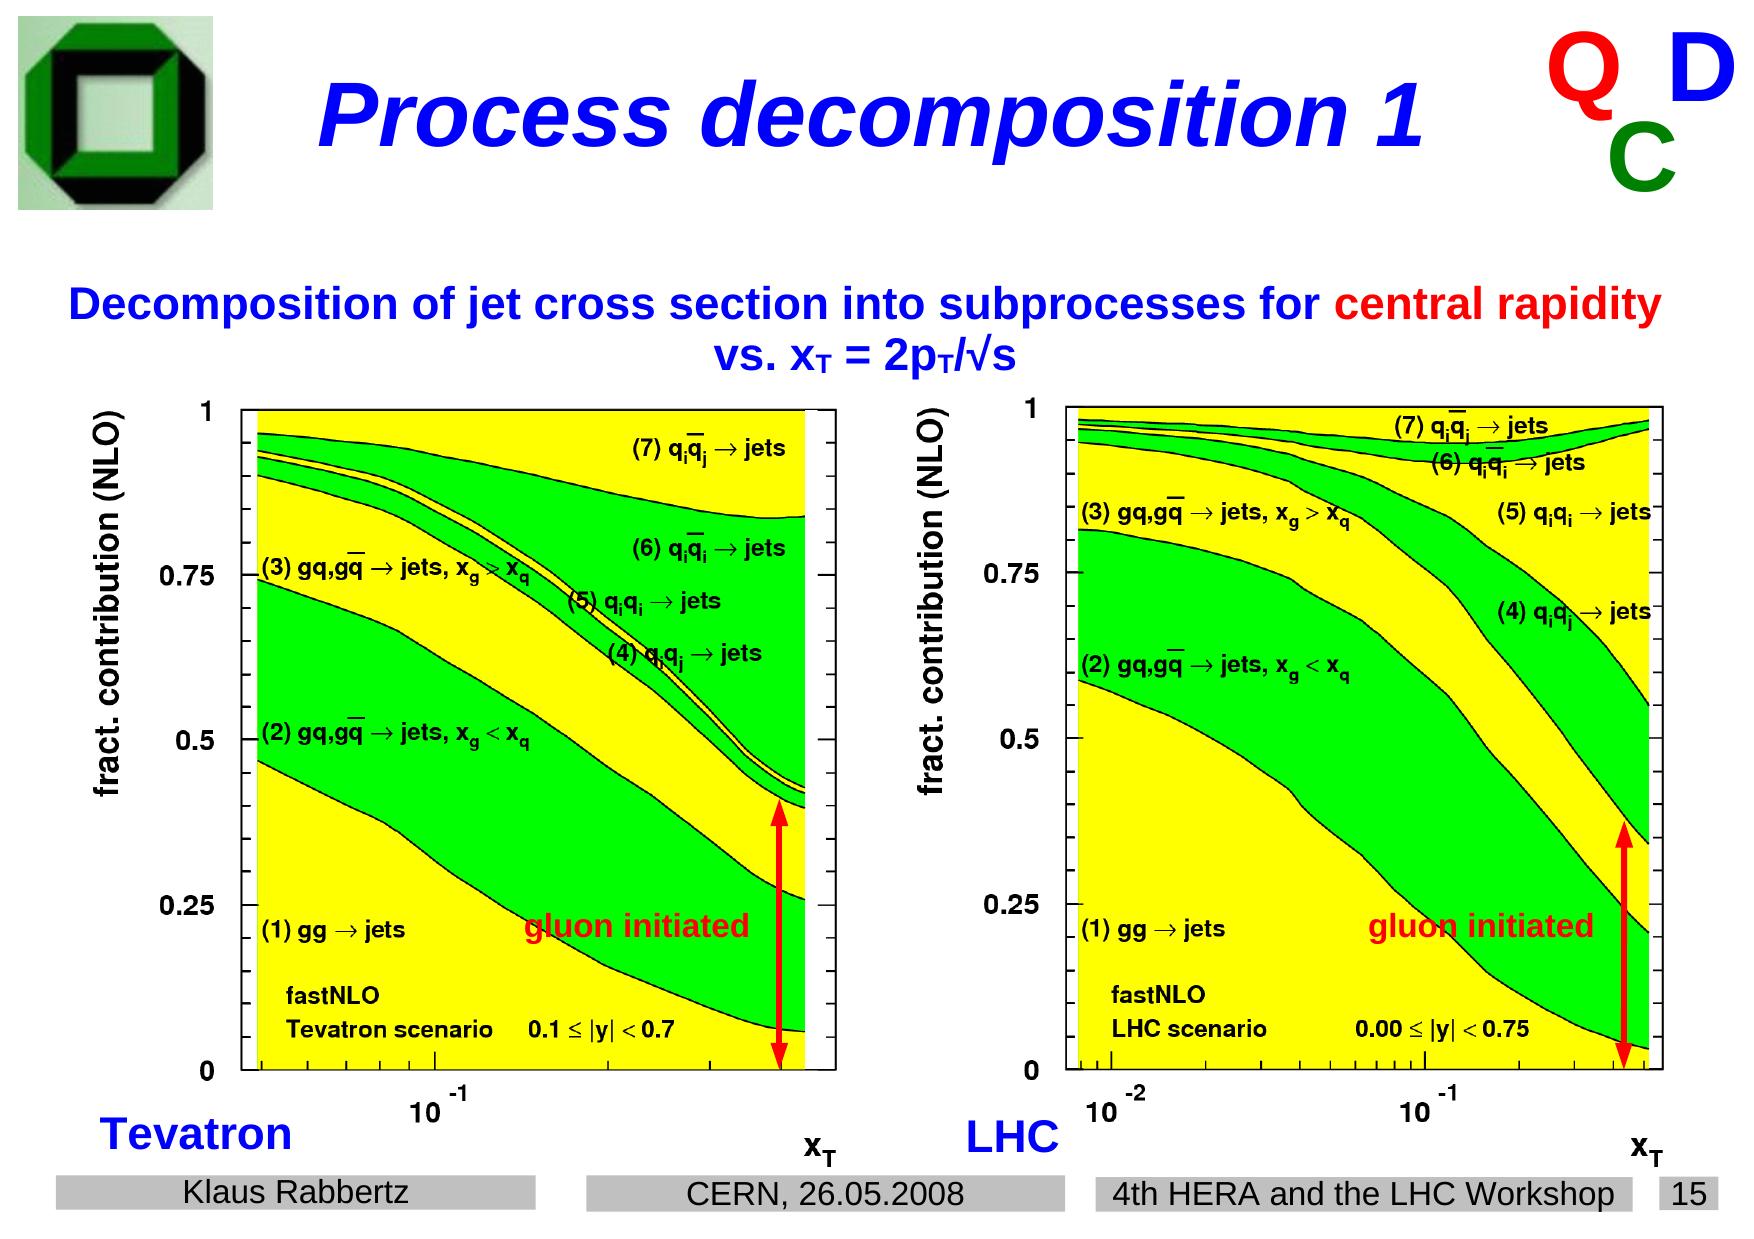

# Process decomposition 1
Decomposition of jet cross section into subprocesses for central rapidity
vs. xT = 2pT/√s
Tevatron
LHC
gluon initiated
gluon initiated